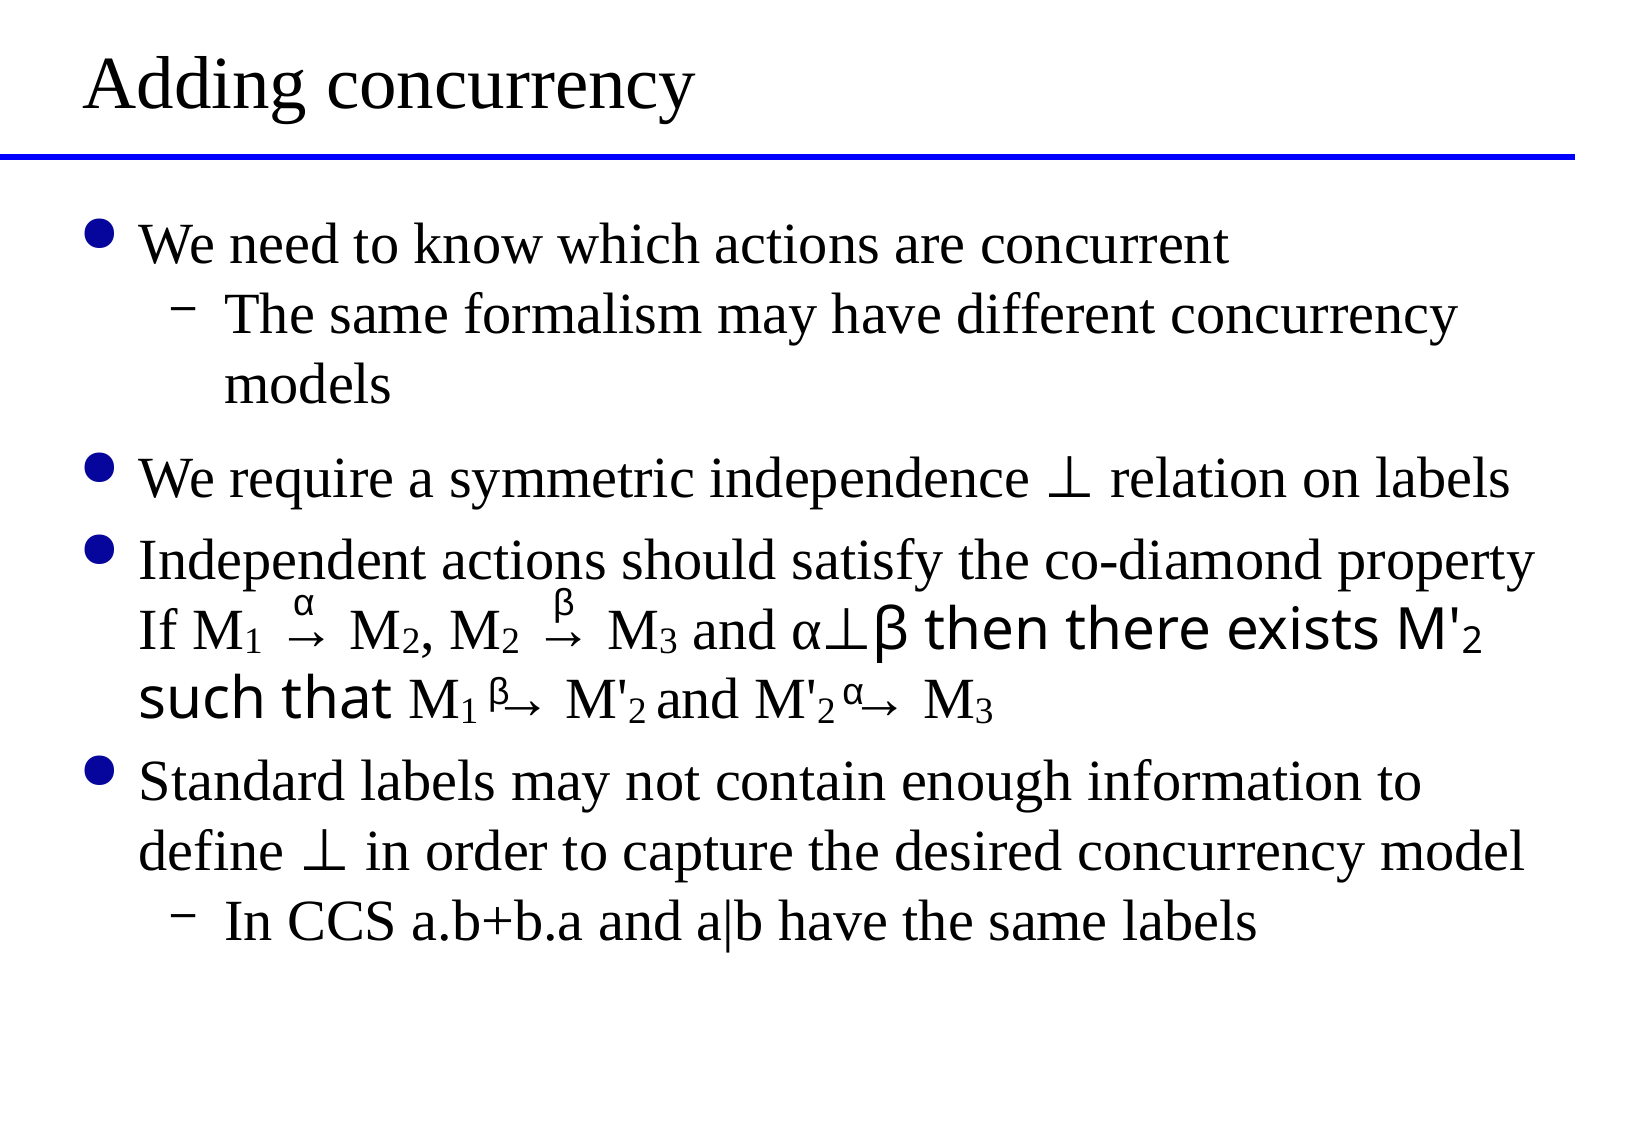

# Adding concurrency
We need to know which actions are concurrent
The same formalism may have different concurrency models
We require a symmetric independence ⊥ relation on labels
Independent actions should satisfy the co-diamond property
If M1 → M2, M2 → M3 and α⊥β then there exists M'2 such that M1 → M'2 and M'2 → M3
Standard labels may not contain enough information to define ⊥ in order to capture the desired concurrency model
In CCS a.b+b.a and a|b have the same labels
α
β
β
α